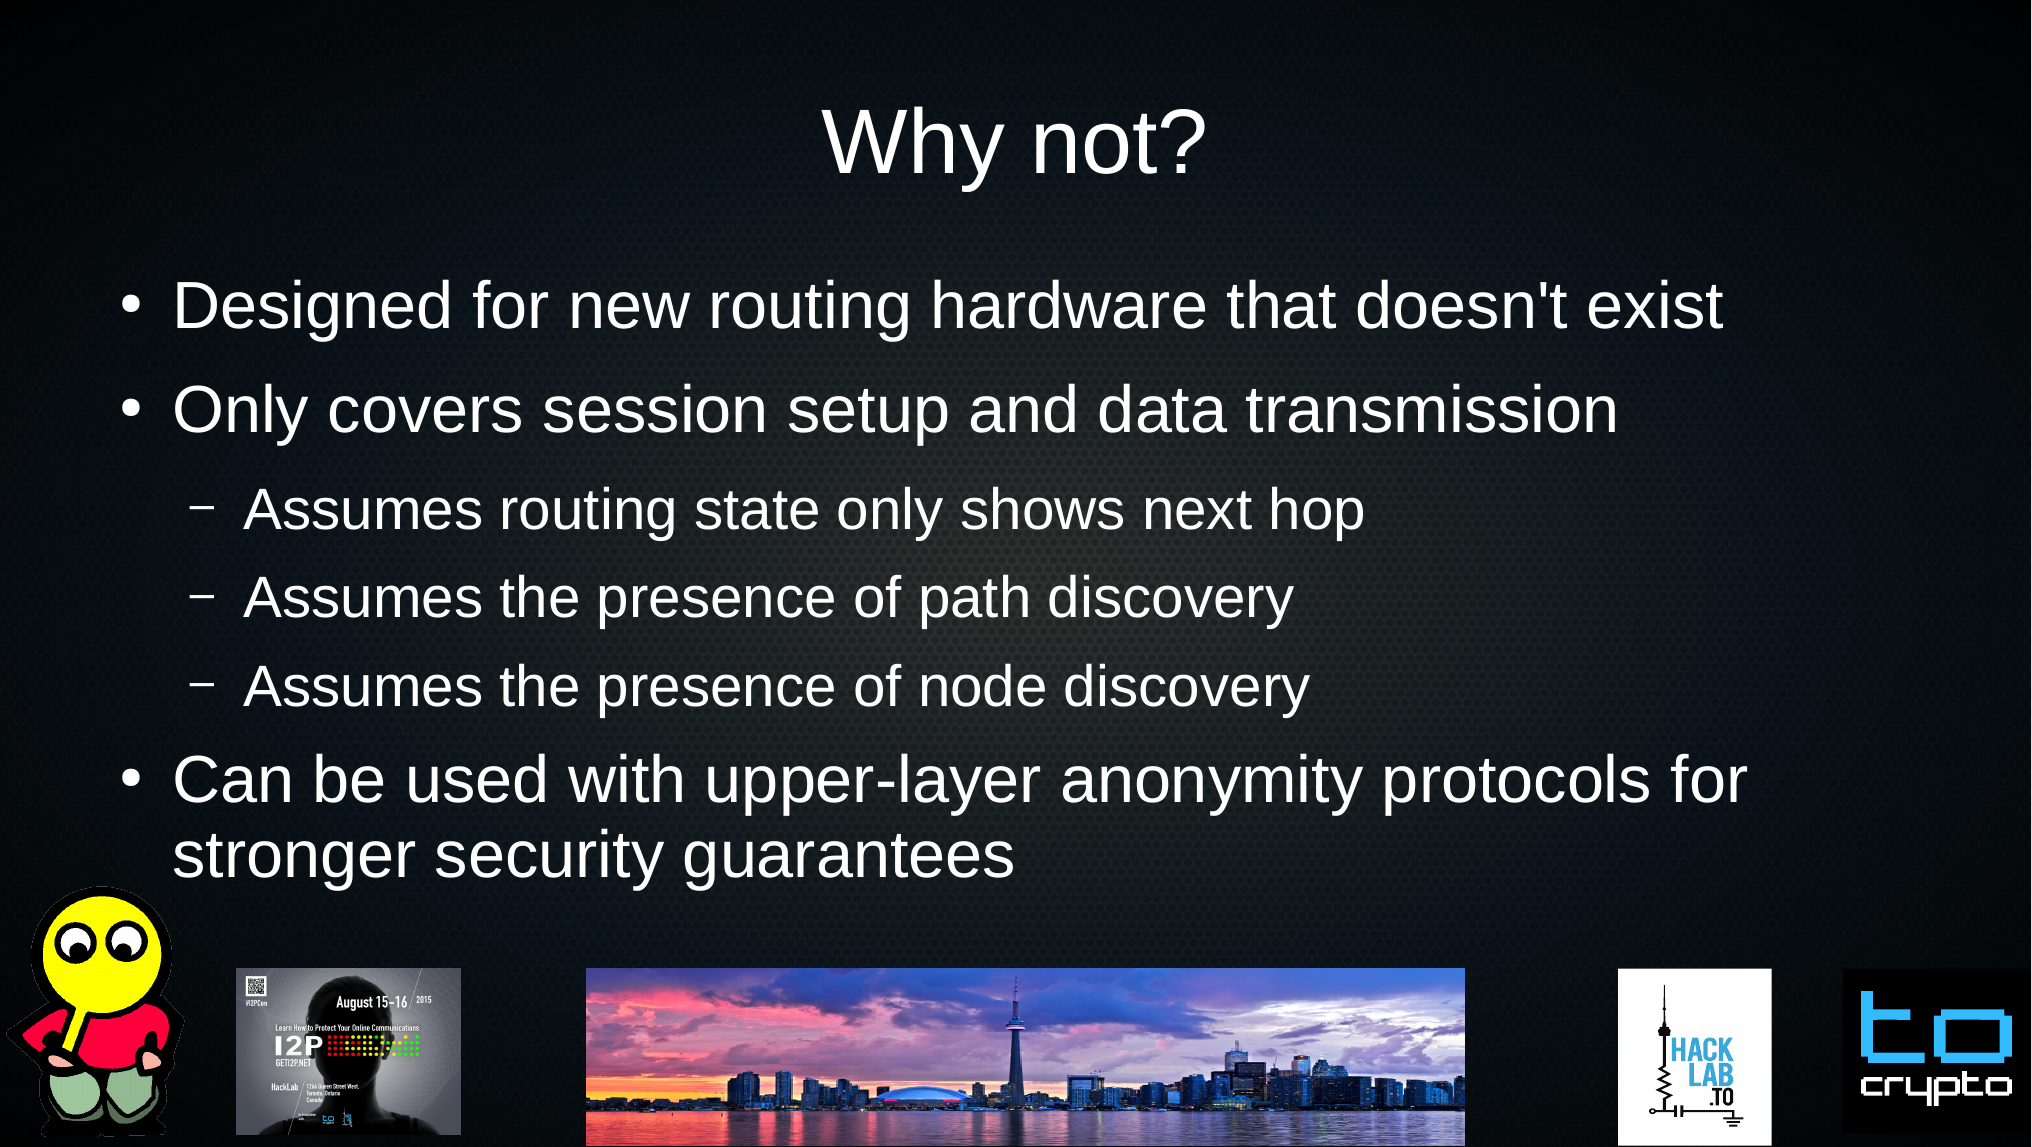

# Why not?
Designed for new routing hardware that doesn't exist
Only covers session setup and data transmission
Assumes routing state only shows next hop
Assumes the presence of path discovery
Assumes the presence of node discovery
Can be used with upper-layer anonymity protocols for stronger security guarantees
19